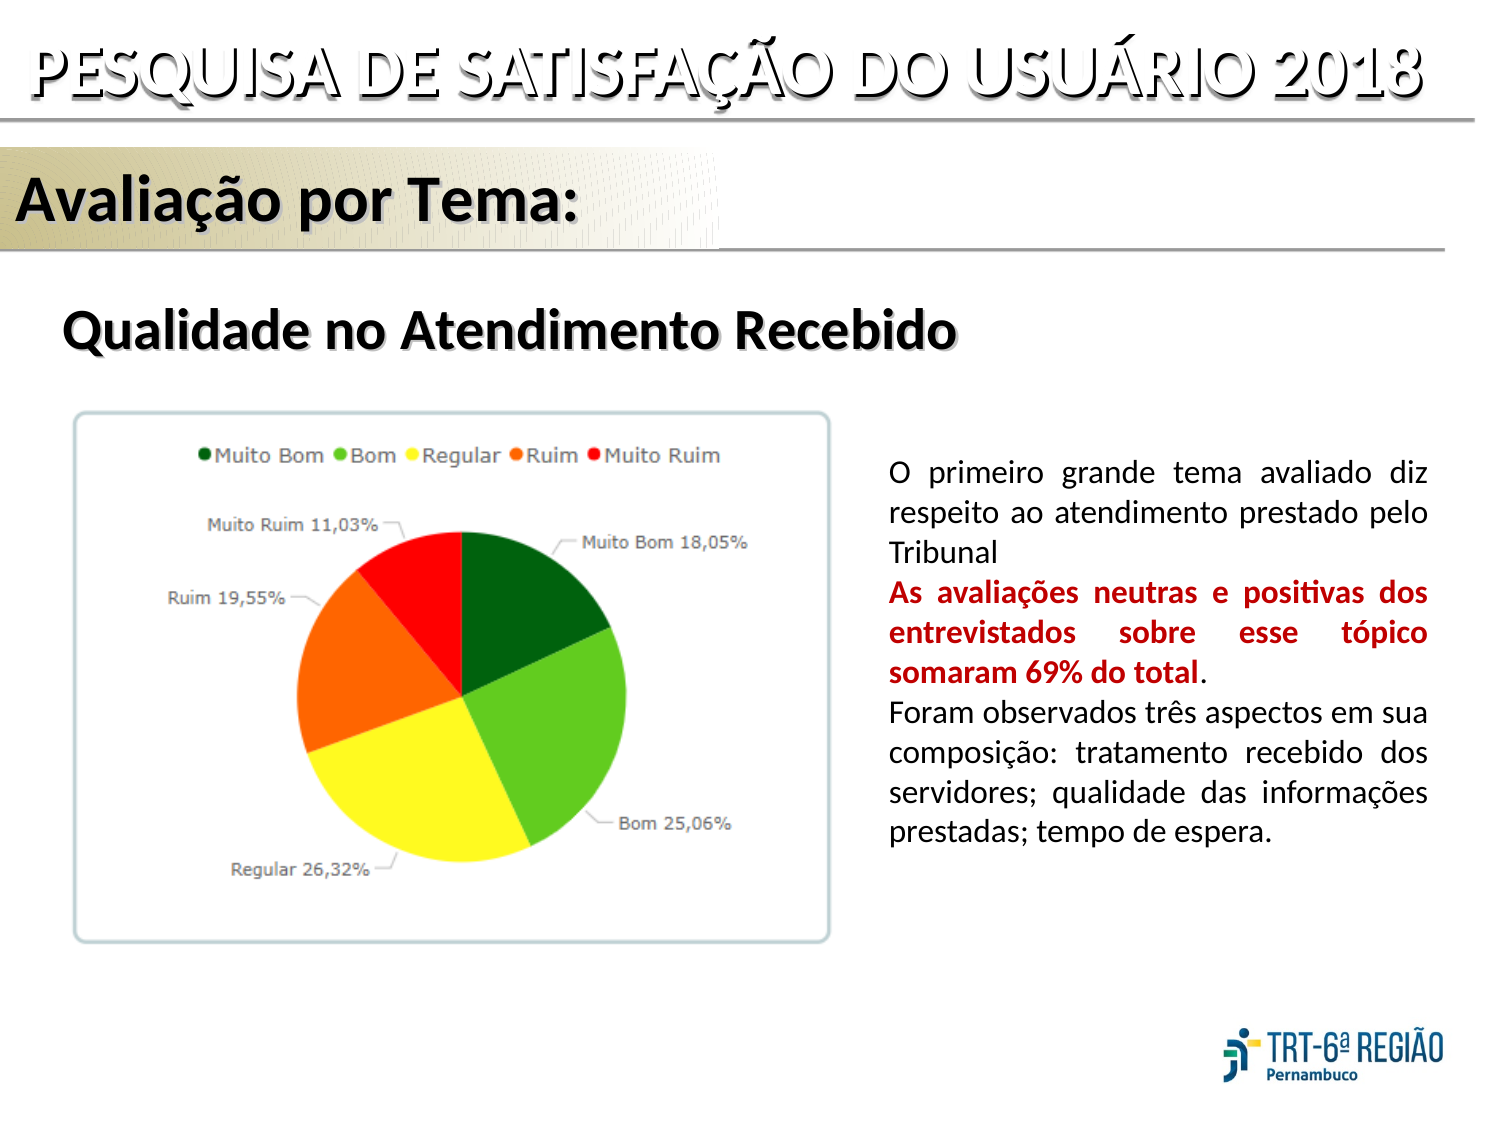

PESQUISA DE SATISFAÇÃO DO USUÁRIO 2018
Avaliação por Tema:
Qualidade no Atendimento Recebido
O primeiro grande tema avaliado diz respeito ao atendimento prestado pelo Tribunal
As avaliações neutras e positivas dos entrevistados sobre esse tópico somaram 69% do total.
Foram observados três aspectos em sua composição: tratamento recebido dos servidores; qualidade das informações prestadas; tempo de espera.